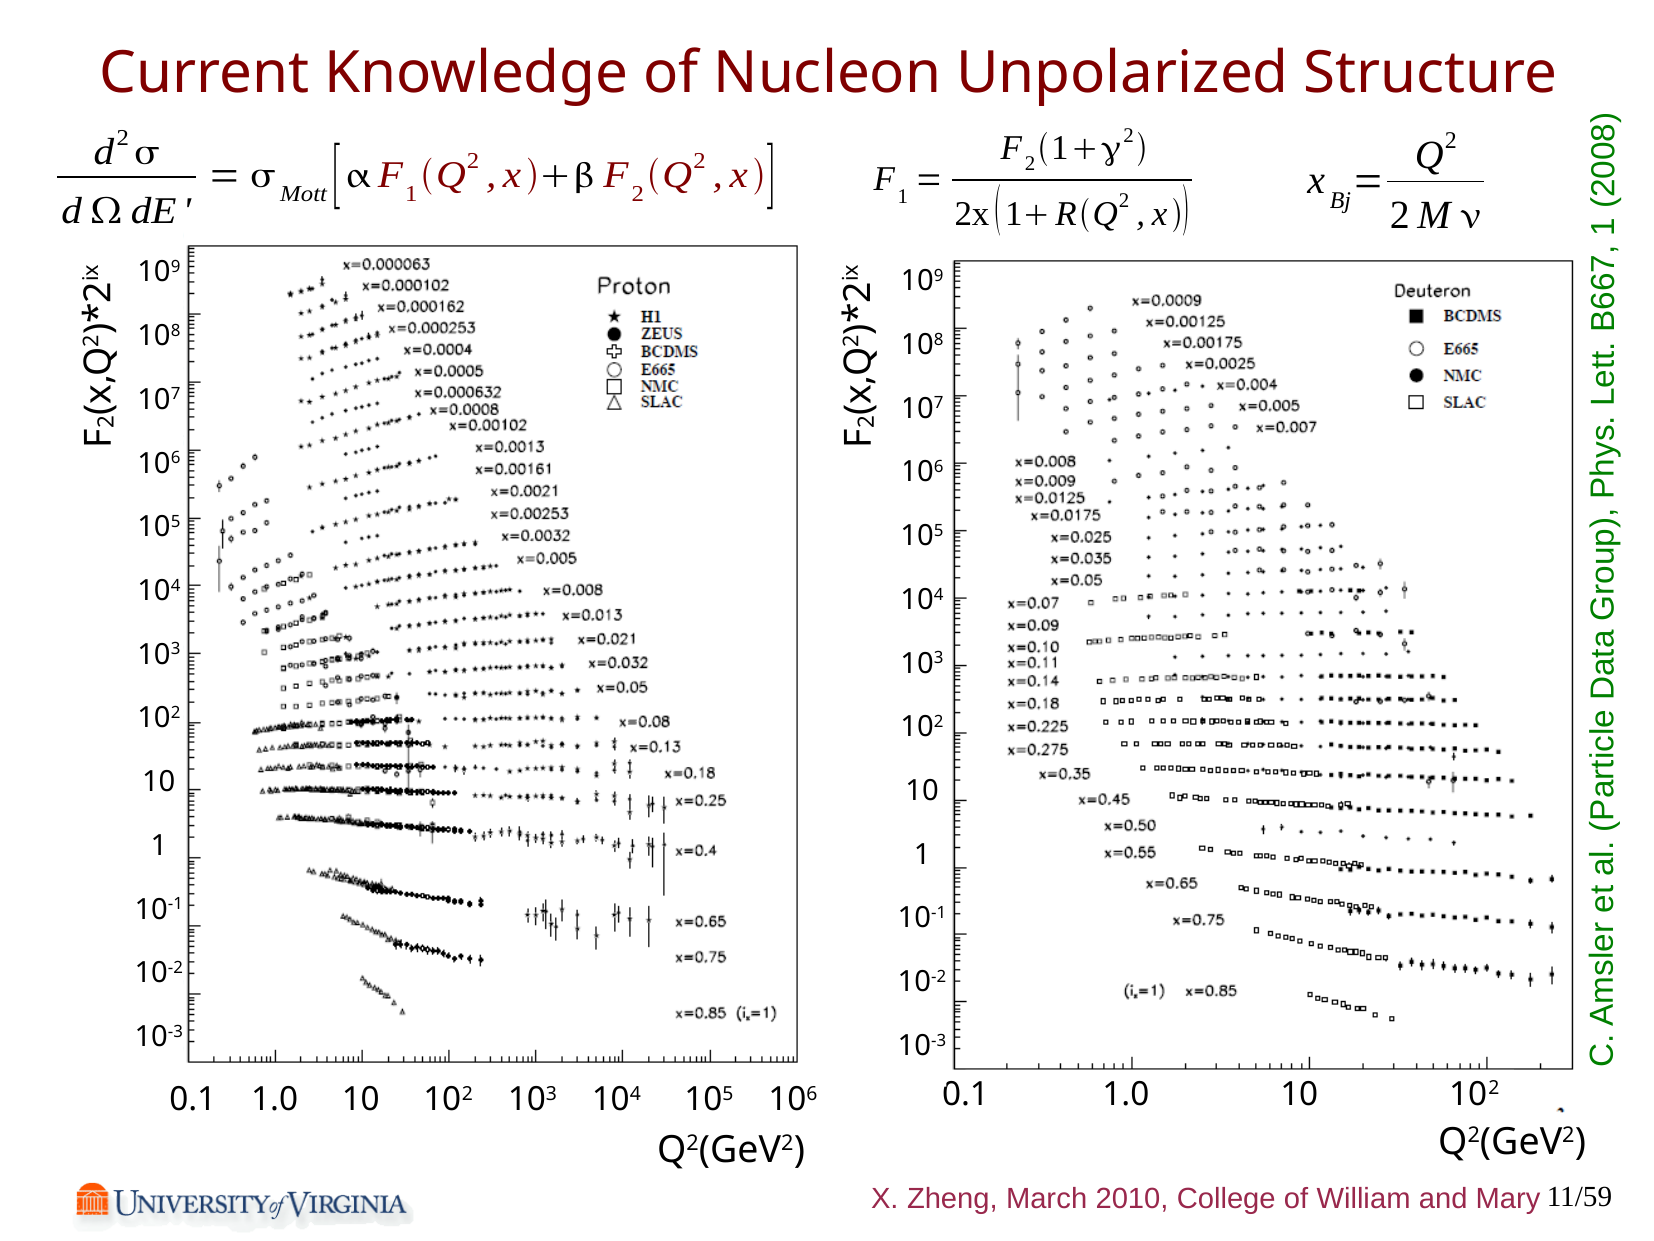

Current Knowledge of Nucleon Unpolarized Structure
109
108
107
106
105
104
103
102
10
1
10-1
10-2
10-3
109
108
107
106
105
104
103
102
10
1
10-1
10-2
10-3
F2(x,Q2)*2ix
F2(x,Q2)*2ix
# C. Amsler et al. (Particle Data Group), Phys. Lett. B667, 1 (2008)
0.1 1.0 10 102 103 104 105 106
0.1 1.0 10 102
Q2(GeV2)
Q2(GeV2)